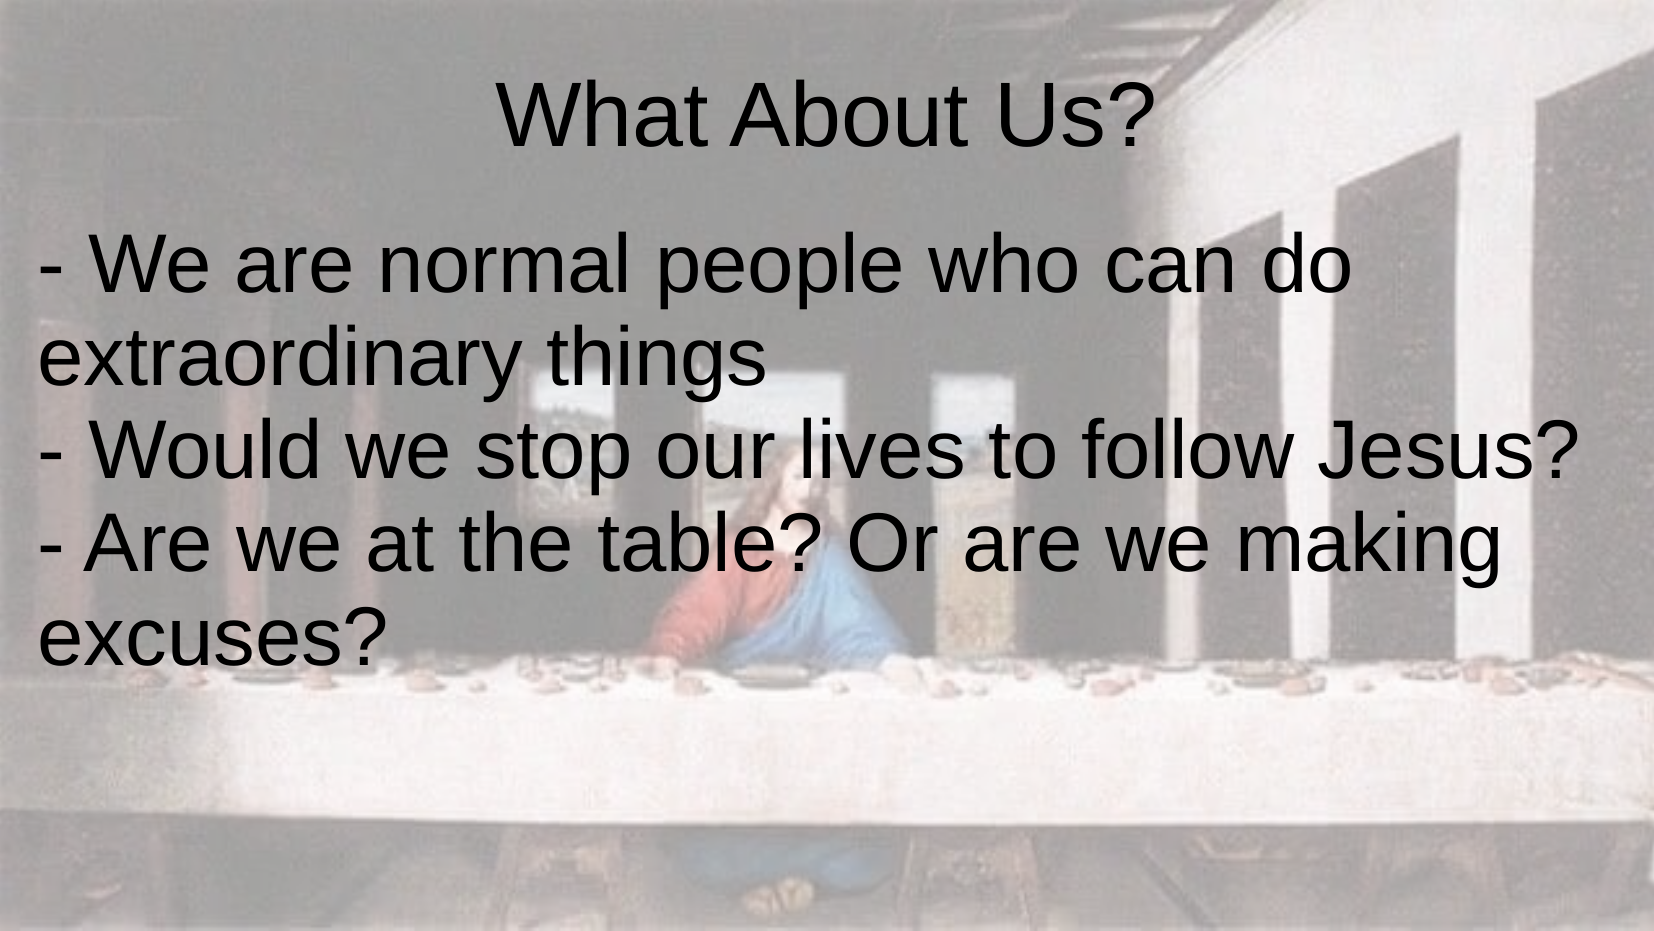

# What About Us?
- We are normal people who can do extraordinary things
- Would we stop our lives to follow Jesus?
- Are we at the table? Or are we making excuses?